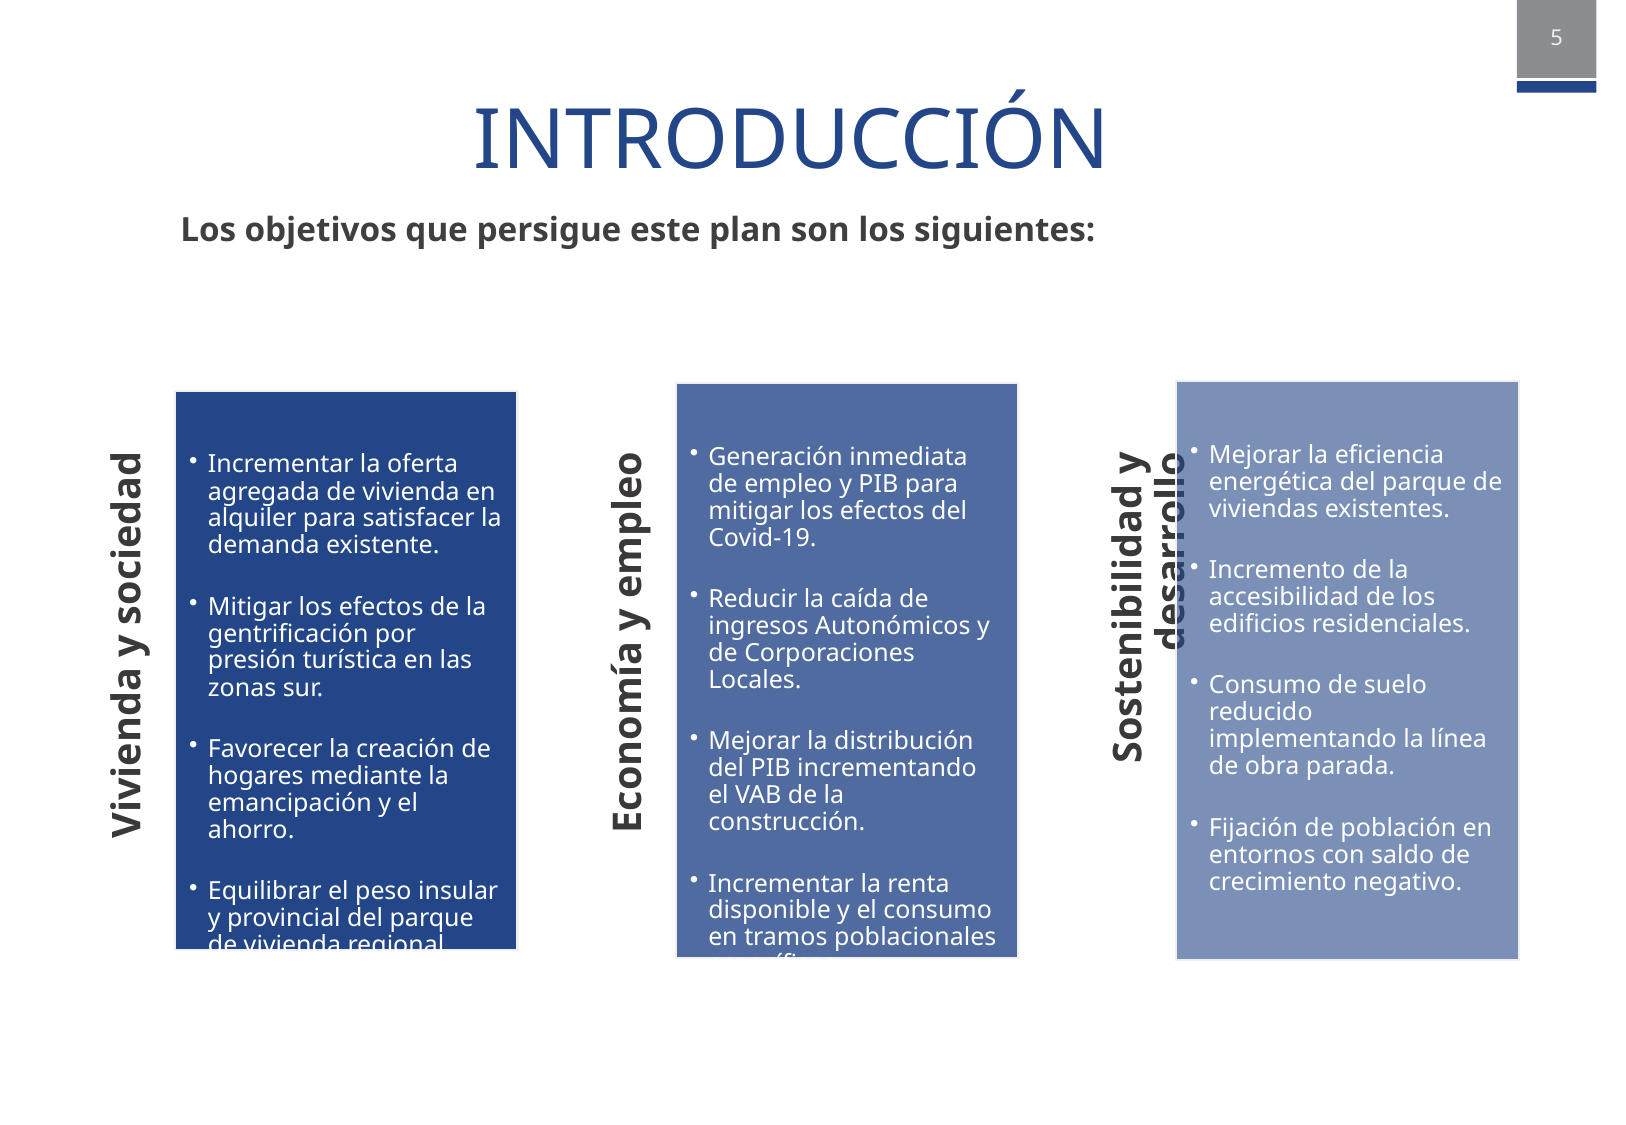

# INTRODUCCIÓN
Los objetivos que persigue este plan son los siguientes:
Mejorar la eficiencia energética del parque de viviendas existentes.
Incremento de la accesibilidad de los edificios residenciales.
Consumo de suelo reducido implementando la línea de obra parada.
Fijación de población en entornos con saldo de crecimiento negativo.
Generación inmediata de empleo y PIB para mitigar los efectos del Covid-19.
Reducir la caída de ingresos Autonómicos y de Corporaciones Locales.
Mejorar la distribución del PIB incrementando el VAB de la construcción.
Incrementar la renta disponible y el consumo en tramos poblacionales específicos.
Incrementar la oferta agregada de vivienda en alquiler para satisfacer la demanda existente.
Mitigar los efectos de la gentrificación por presión turística en las zonas sur.
Favorecer la creación de hogares mediante la emancipación y el ahorro.
Equilibrar el peso insular y provincial del parque de vivienda regional.
Vivienda y sociedad
Economía y empleo
Sostenibilidad y desarrollo